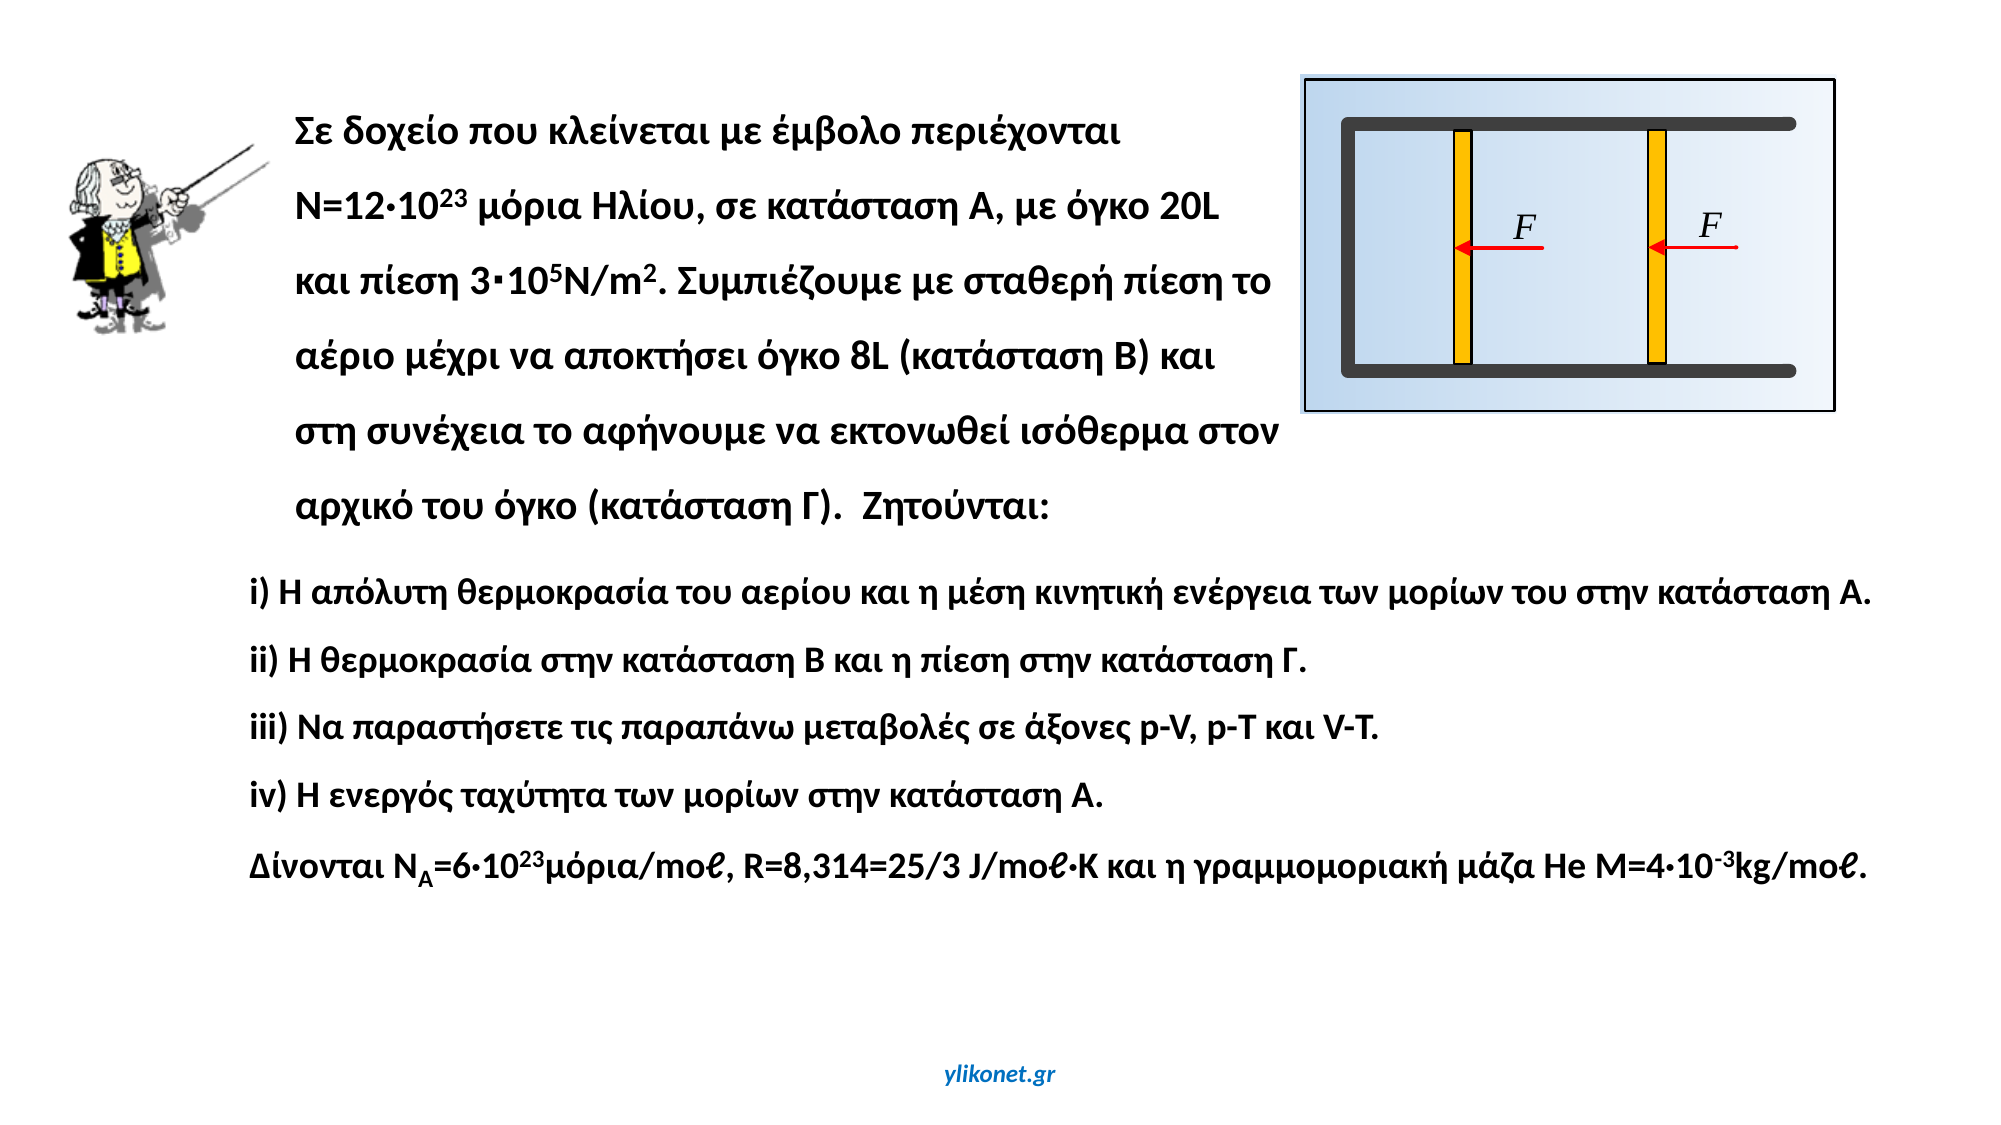

Σε δοχείο που κλείνεται με έμβολο περιέχονται Ν=12·1023 μόρια Ηλίου, σε κατάσταση Α, με όγκο 20L και πίεση 3∙105Ν/m2. Συμπιέζουμε με σταθερή πίεση το αέριο μέχρι να αποκτήσει όγκο 8L (κατάσταση Β) και στη συνέχεια το αφήνουμε να εκτονωθεί ισόθερμα στον αρχικό του όγκο (κατάσταση Γ). Ζητούνται:
i) Η απόλυτη θερμοκρασία του αερίου και η μέση κινητική ενέργεια των μορίων του στην κατάσταση Α.
ii) Η θερμοκρασία στην κατάσταση Β και η πίεση στην κατάσταση Γ.
iii) Να παραστήσετε τις παραπάνω μεταβολές σε άξονες p-V, p-Τ και V-Τ.
iv) Η ενεργός ταχύτητα των μορίων στην κατάσταση Α.
Δίνονται ΝΑ=6·1023μόρια/mοℓ, R=8,314=25/3 J/mοℓ·Κ και η γραμμομοριακή μάζα Ηe Μ=4·10-3kg/mοℓ.
ylikonet.gr